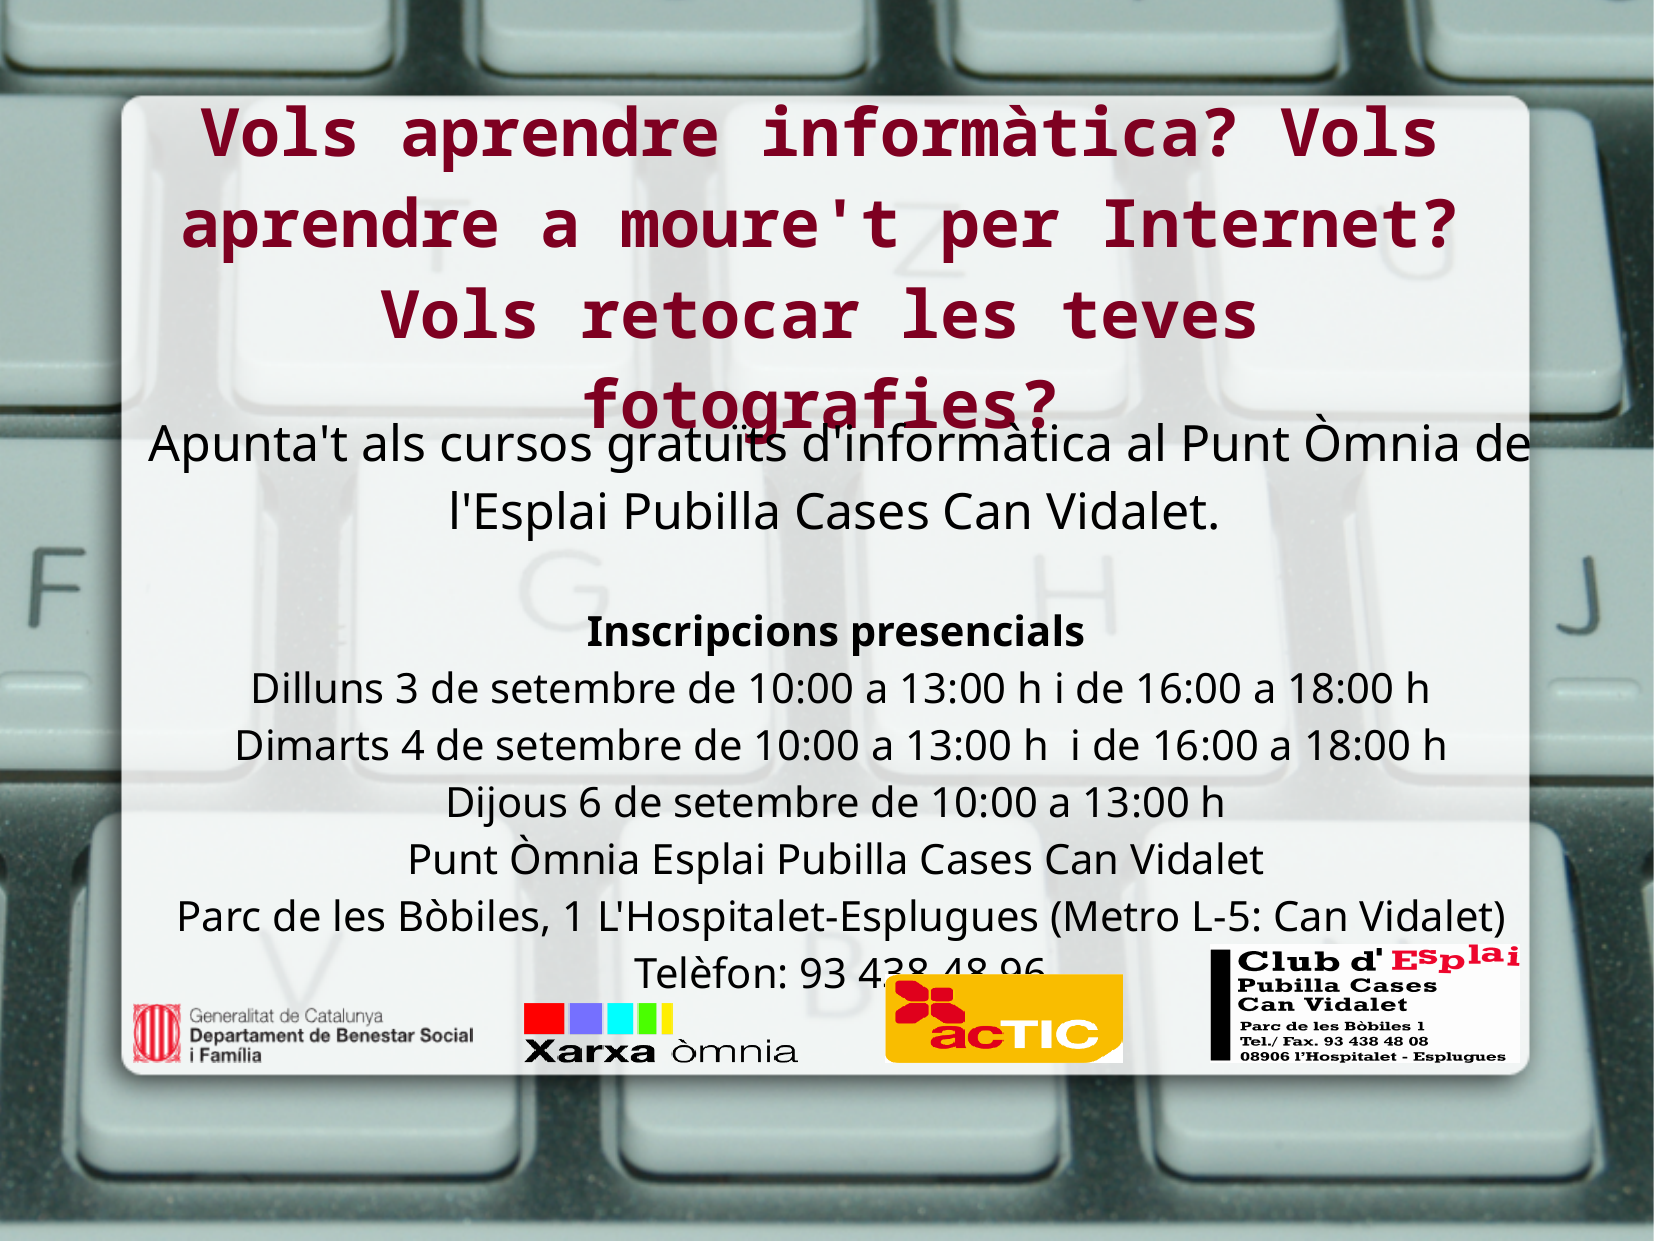

# Vols aprendre informàtica? Vols aprendre a moure't per Internet? Vols retocar les teves fotografies?
Apunta't als cursos gratuïts d'informàtica al Punt Òmnia de l'Esplai Pubilla Cases Can Vidalet.
Inscripcions presencials
Dilluns 3 de setembre de 10:00 a 13:00 h i de 16:00 a 18:00 h
Dimarts 4 de setembre de 10:00 a 13:00 h i de 16:00 a 18:00 h
Dijous 6 de setembre de 10:00 a 13:00 h
Punt Òmnia Esplai Pubilla Cases Can Vidalet
Parc de les Bòbiles, 1 L'Hospitalet-Esplugues (Metro L-5: Can Vidalet)
Telèfon: 93 438 48 96